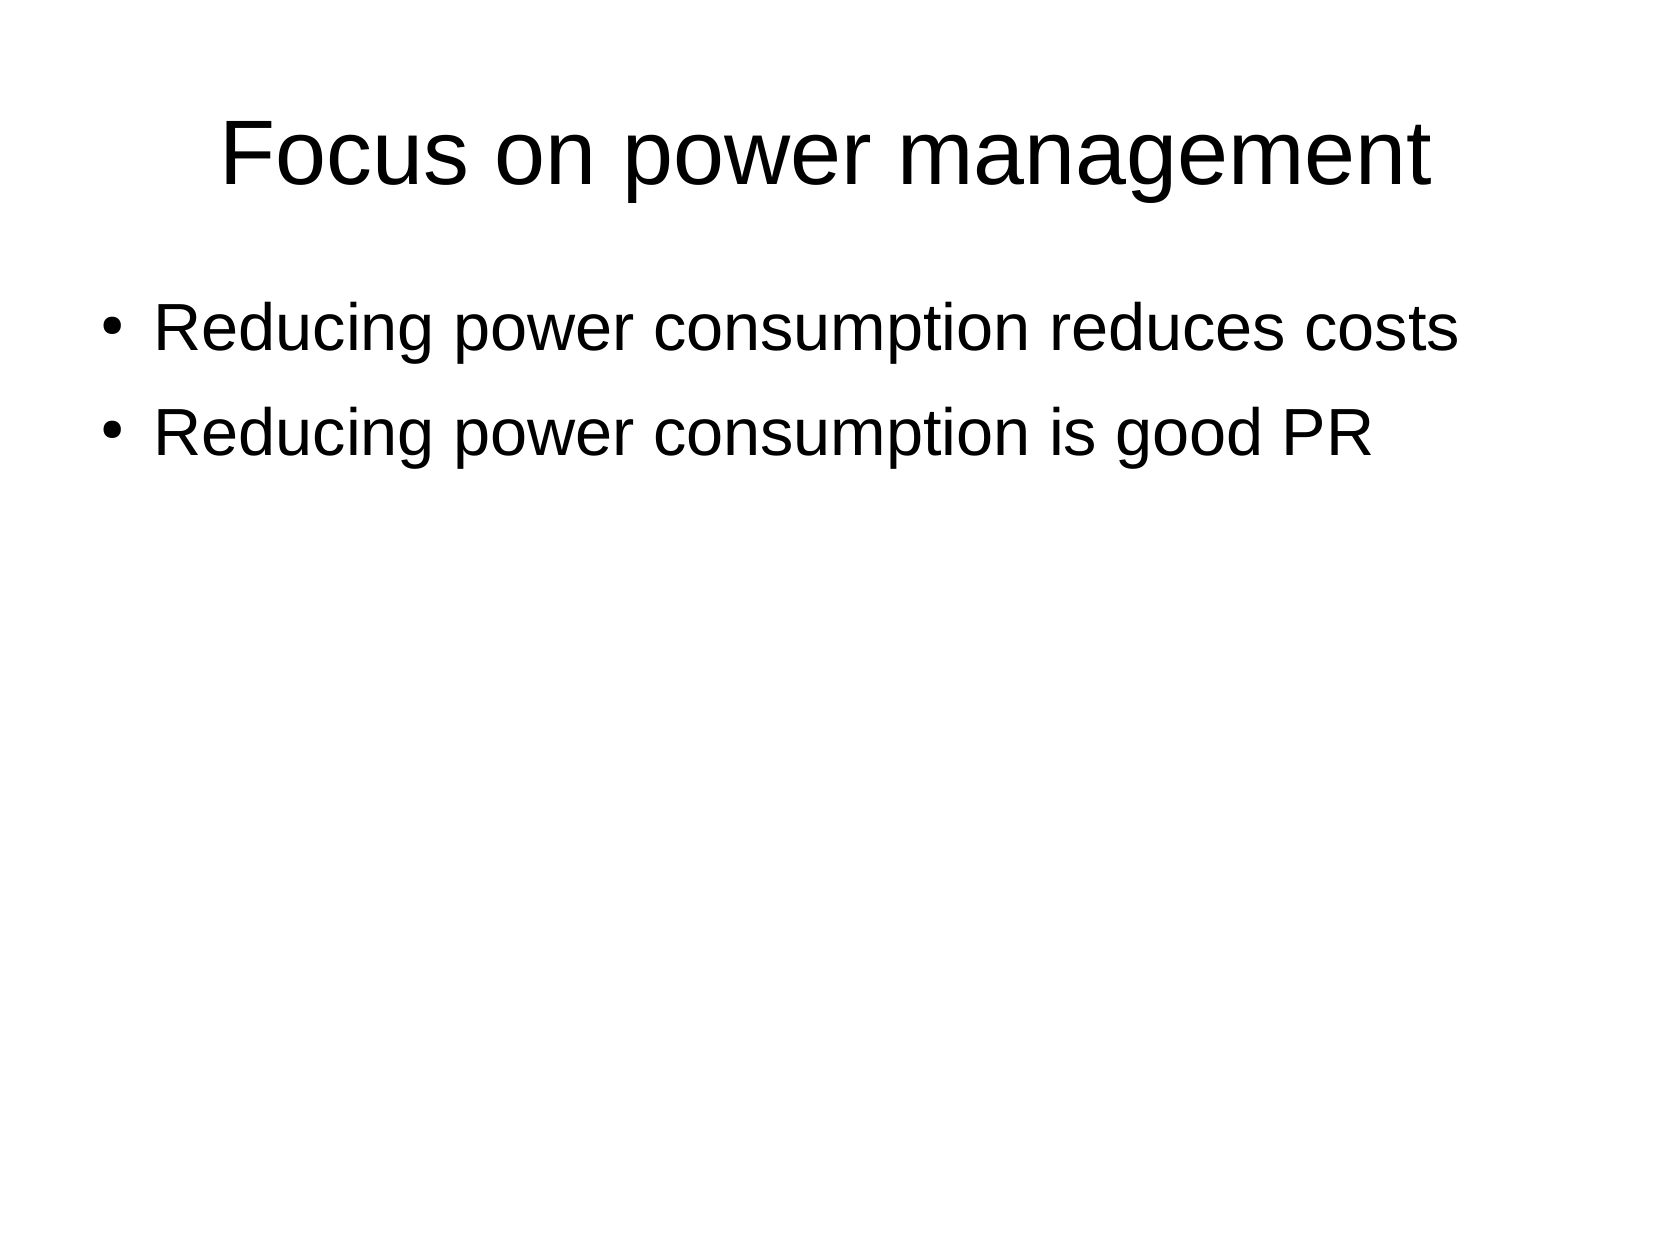

# Focus on power management
Reducing power consumption reduces costs
Reducing power consumption is good PR